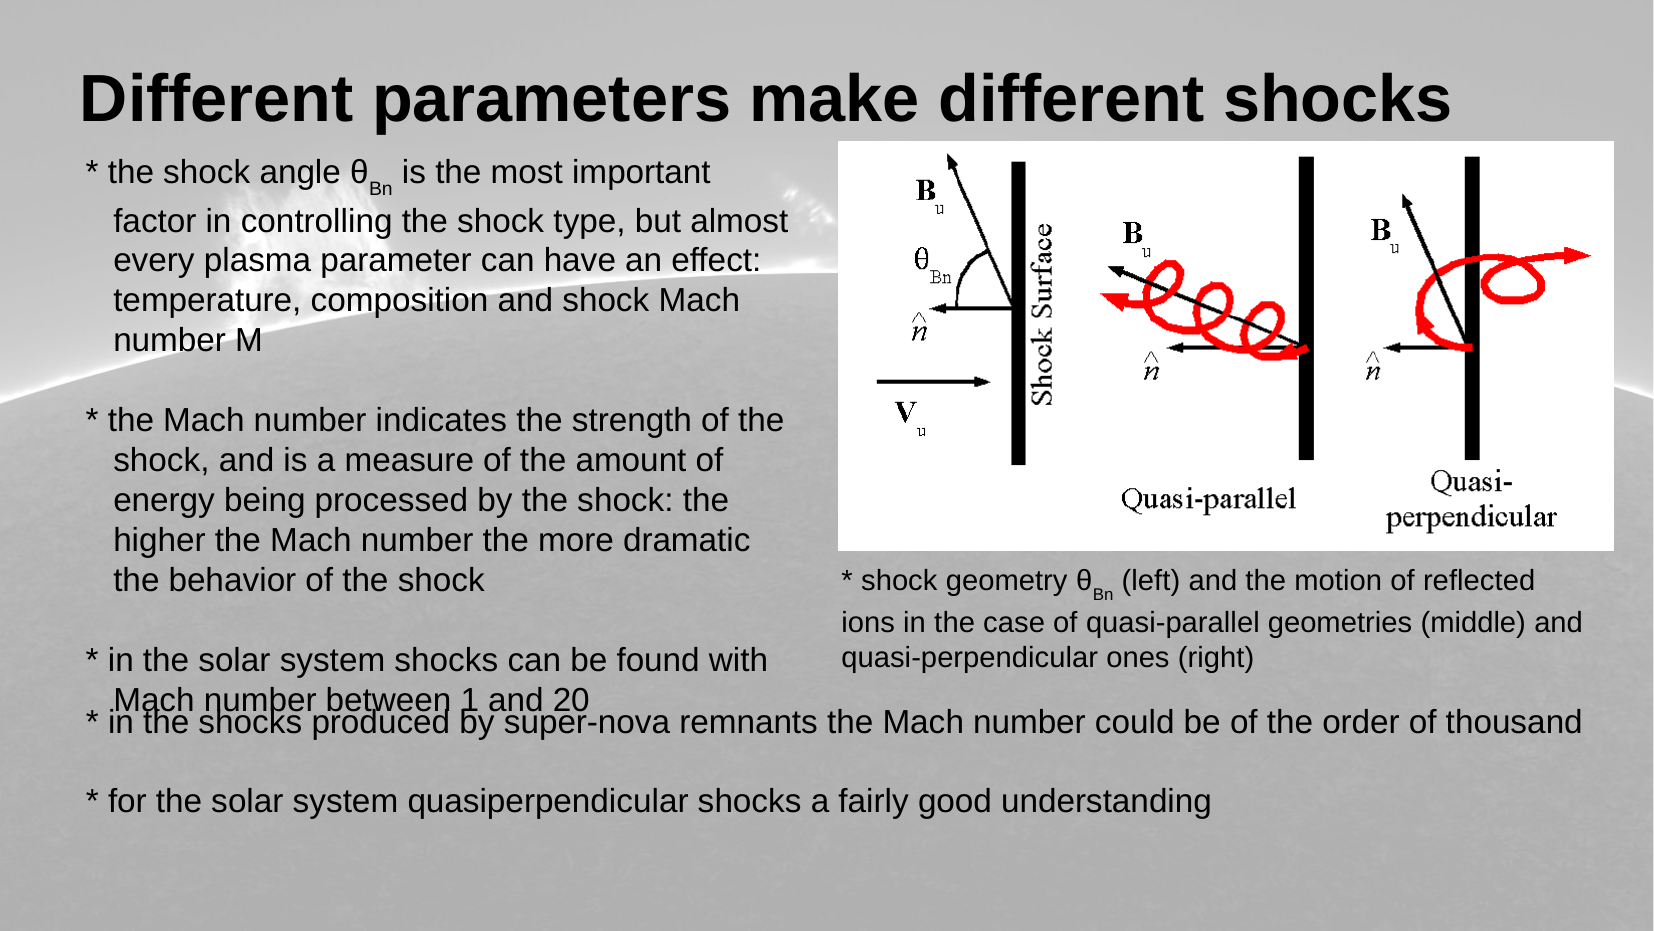

Different parameters make different shocks
* the shock angle θBn is the most important
 factor in controlling the shock type, but almost
 every plasma parameter can have an effect:
 temperature, composition and shock Mach
 number M
* the Mach number indicates the strength of the
 shock, and is a measure of the amount of
 energy being processed by the shock: the
 higher the Mach number the more dramatic
 the behavior of the shock
* in the solar system shocks can be found with
 Mach number between 1 and 20
* shock geometry θBn (left) and the motion of reflected ions in the case of quasi-parallel geometries (middle) and quasi-perpendicular ones (right)
* in the shocks produced by super-nova remnants the Mach number could be of the order of thousand
* for the solar system quasiperpendicular shocks a fairly good understanding